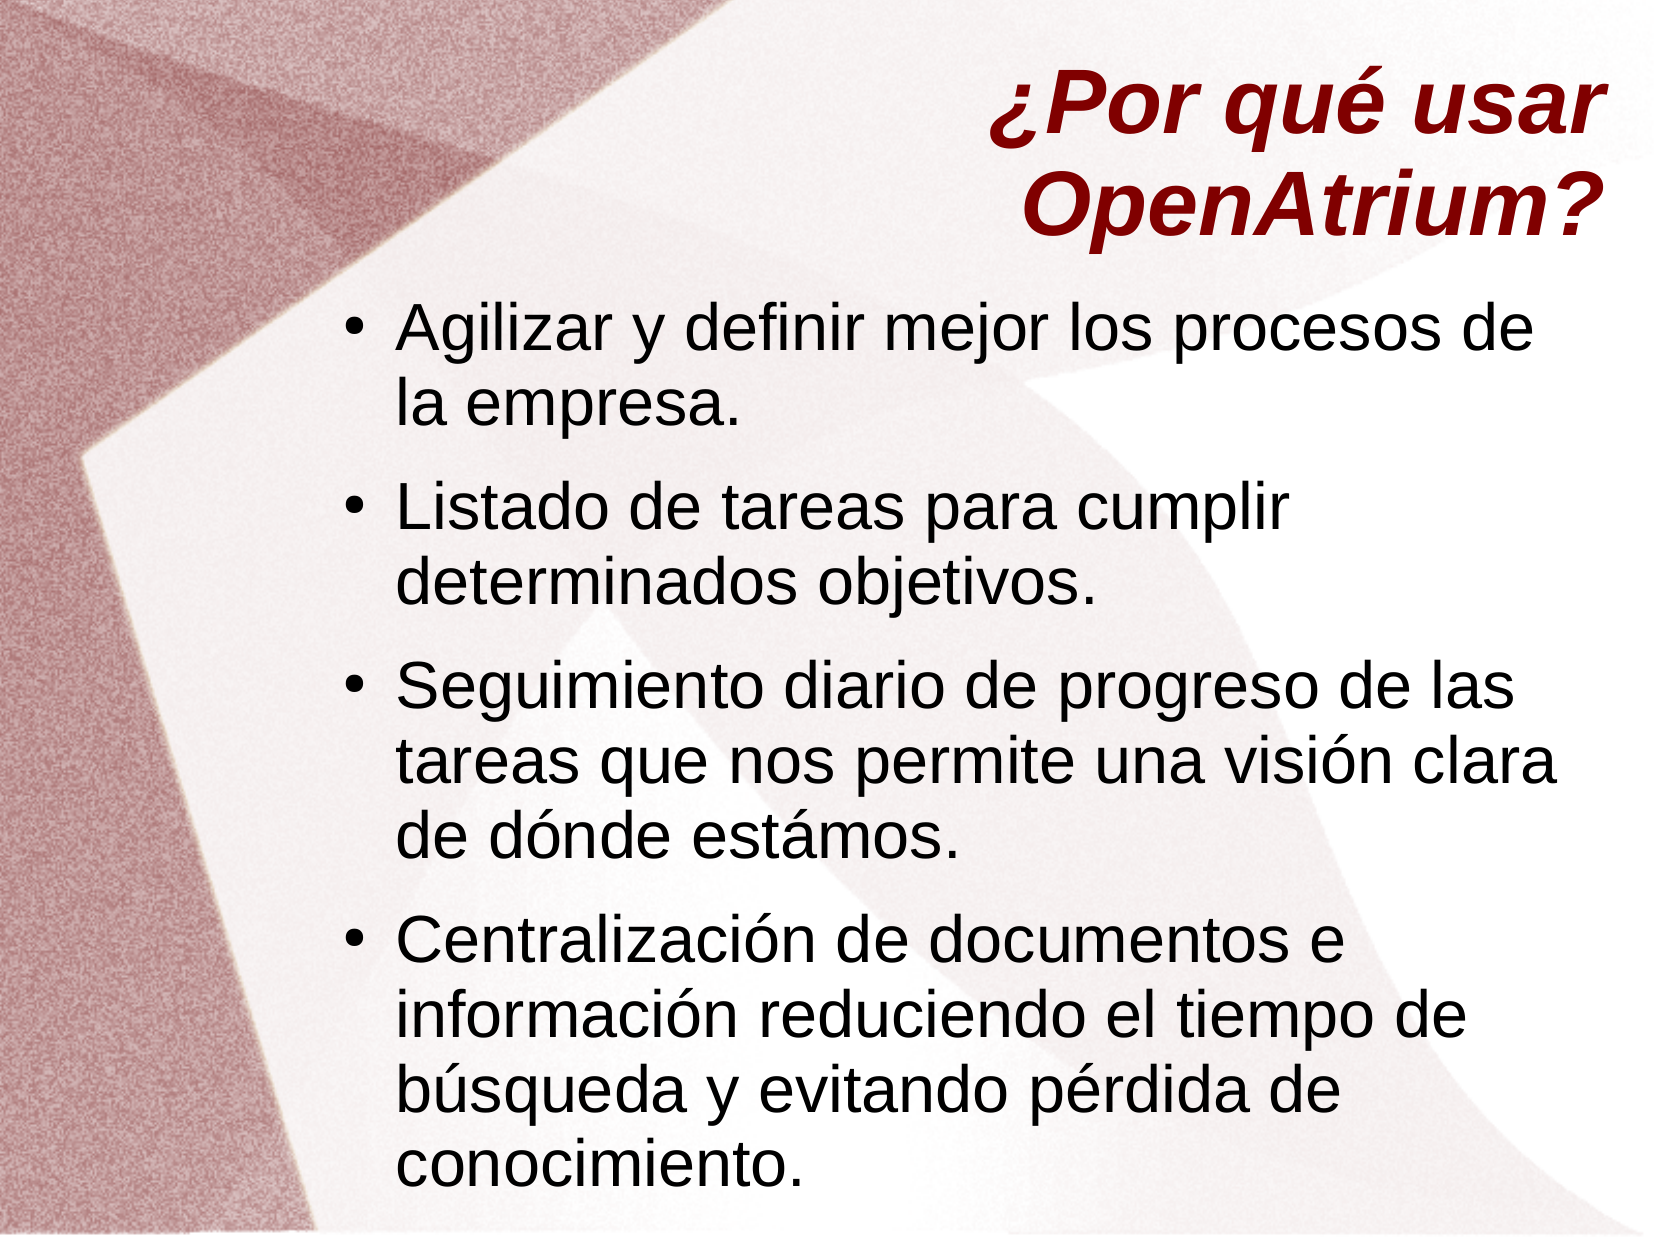

# ¿Por qué usar OpenAtrium?
Agilizar y definir mejor los procesos de la empresa.
Listado de tareas para cumplir determinados objetivos.
Seguimiento diario de progreso de las tareas que nos permite una visión clara de dónde estámos.
Centralización de documentos e información reduciendo el tiempo de búsqueda y evitando pérdida de conocimiento.